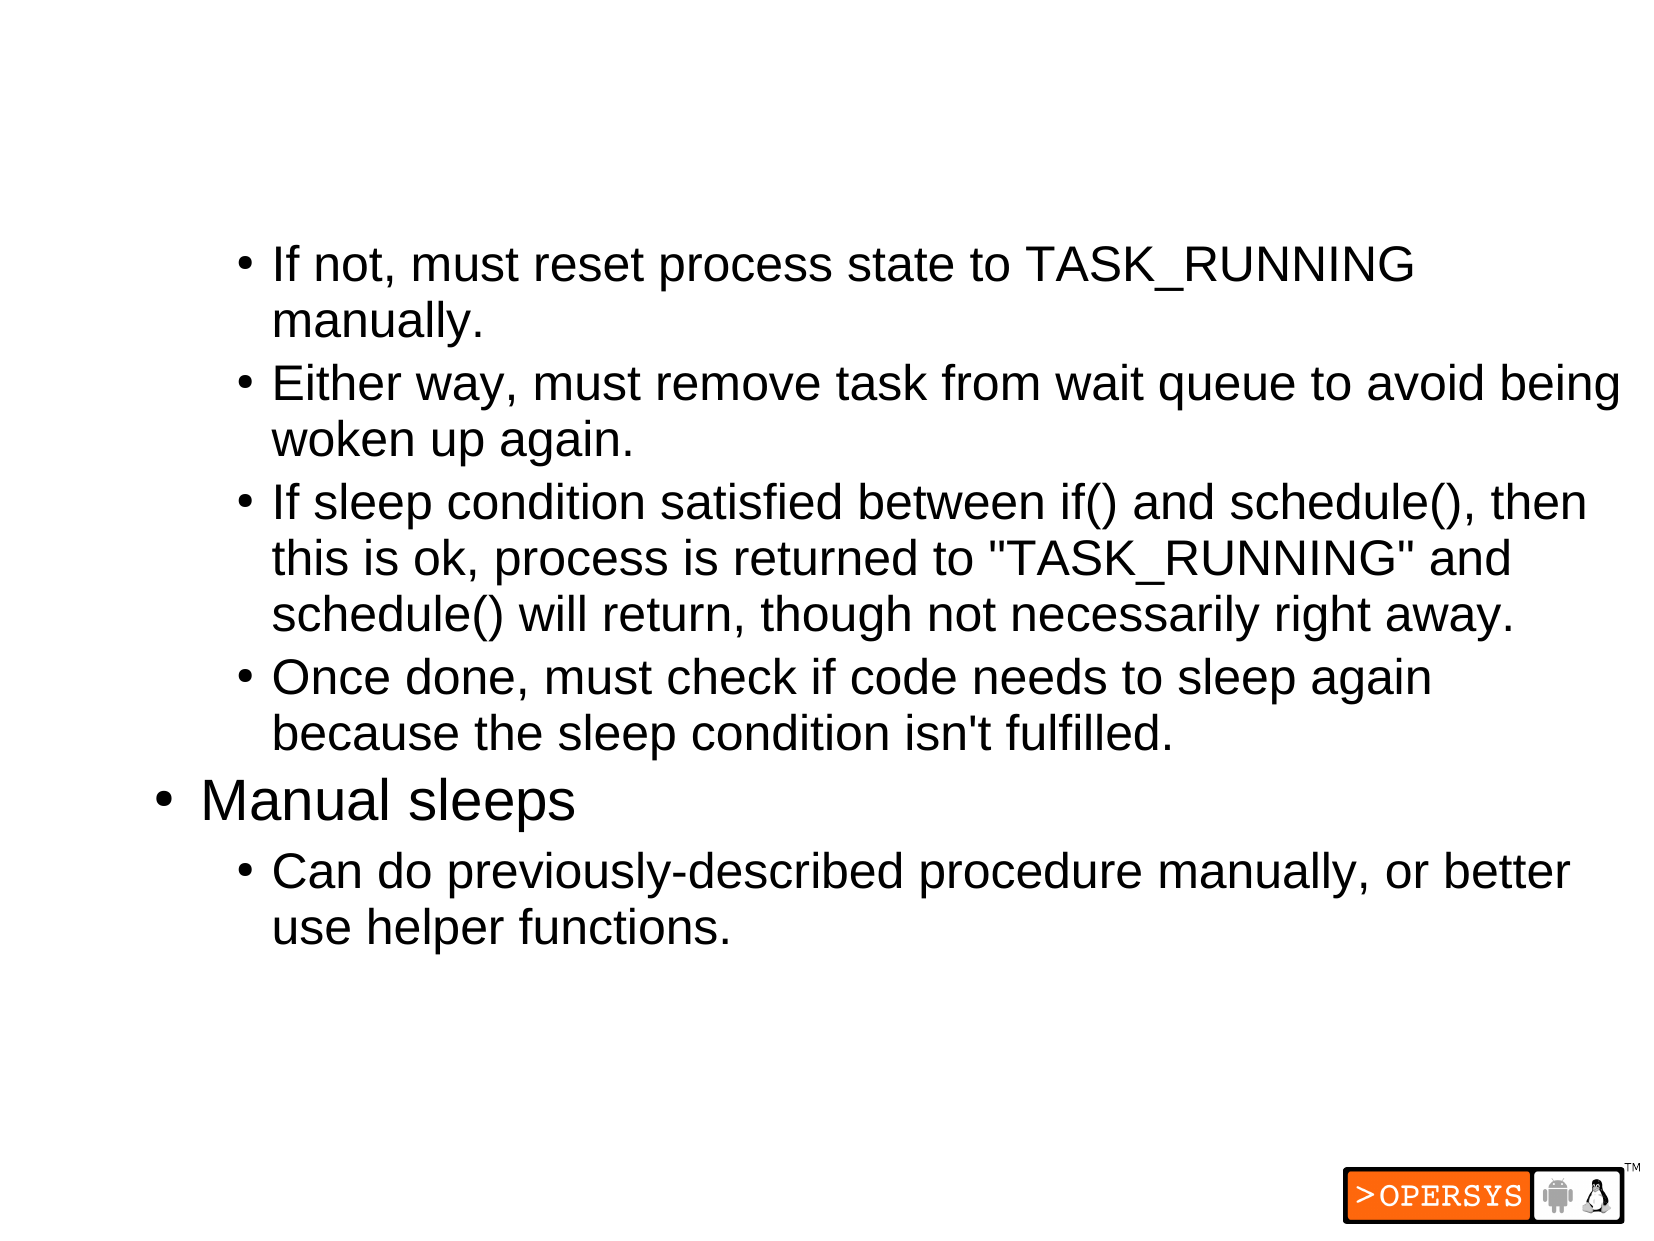

# If not, must reset process state to TASK_RUNNING manually.
Either way, must remove task from wait queue to avoid being woken up again.
If sleep condition satisfied between if() and schedule(), then this is ok, process is returned to "TASK_RUNNING" and schedule() will return, though not necessarily right away.
Once done, must check if code needs to sleep again because the sleep condition isn't fulfilled.
Manual sleeps
Can do previously-described procedure manually, or better use helper functions.